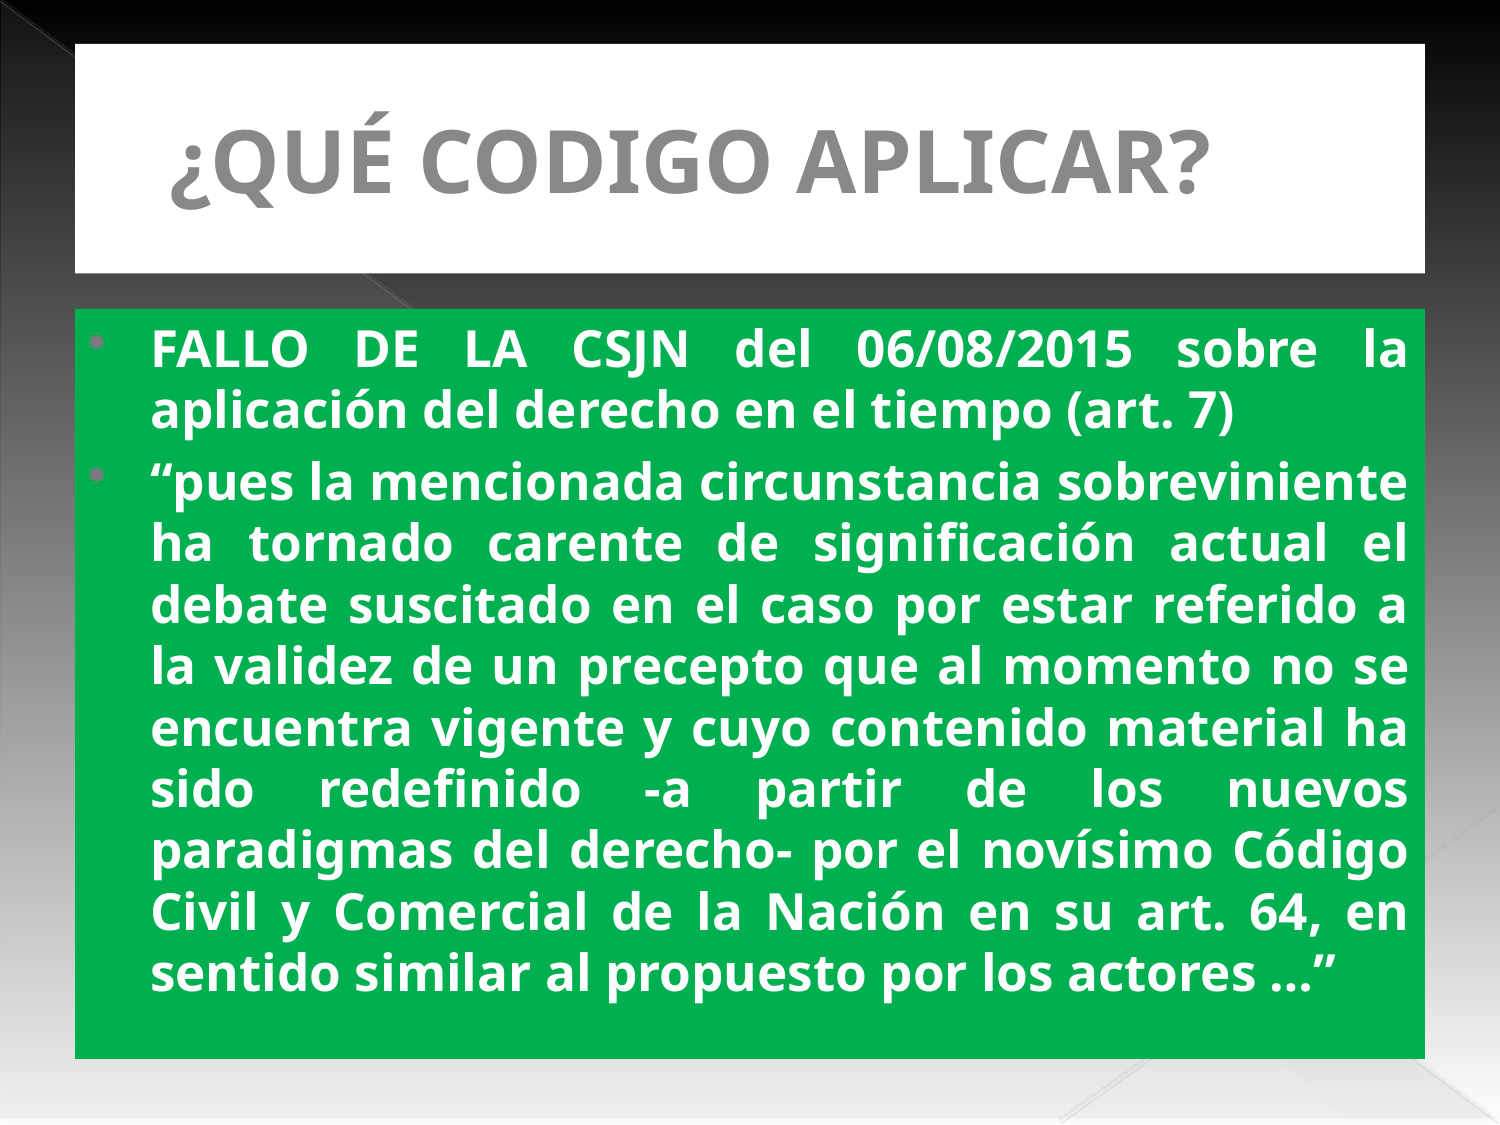

# ¿QUÉ CODIGO APLICAR?
FALLO DE LA CSJN del 06/08/2015 sobre la aplicación del derecho en el tiempo (art. 7)
“pues la mencionada circunstancia sobreviniente ha tornado carente de significación actual el debate suscitado en el caso por estar referido a la validez de un precepto que al momento no se encuentra vigente y cuyo contenido material ha sido redefinido -a partir de los nuevos paradigmas del derecho- por el novísimo Código Civil y Comercial de la Nación en su art. 64, en sentido similar al propuesto por los actores …”